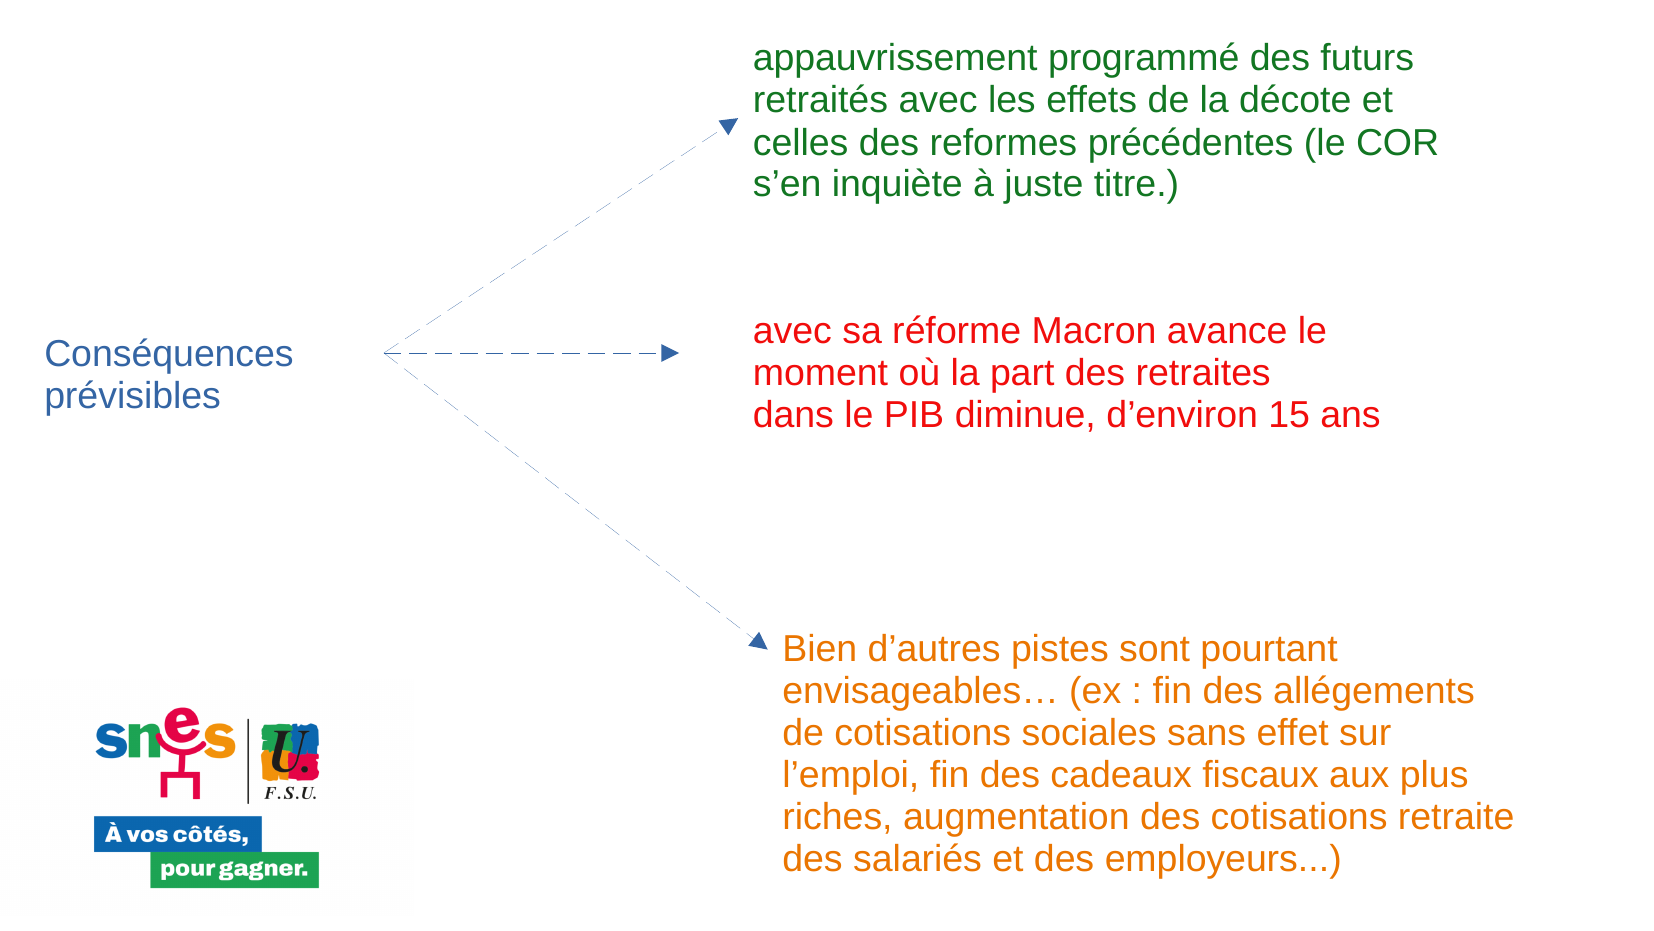

appauvrissement programmé des futurs retraités avec les effets de la décote et celles des reformes précédentes (le COR s’en inquiète à juste titre.)
avec sa réforme Macron avance le moment où la part des retraites
dans le PIB diminue, d’environ 15 ans
Conséquences prévisibles
Bien d’autres pistes sont pourtant envisageables… (ex : fin des allégements de cotisations sociales sans effet sur l’emploi, fin des cadeaux fiscaux aux plus riches, augmentation des cotisations retraite des salariés et des employeurs...)